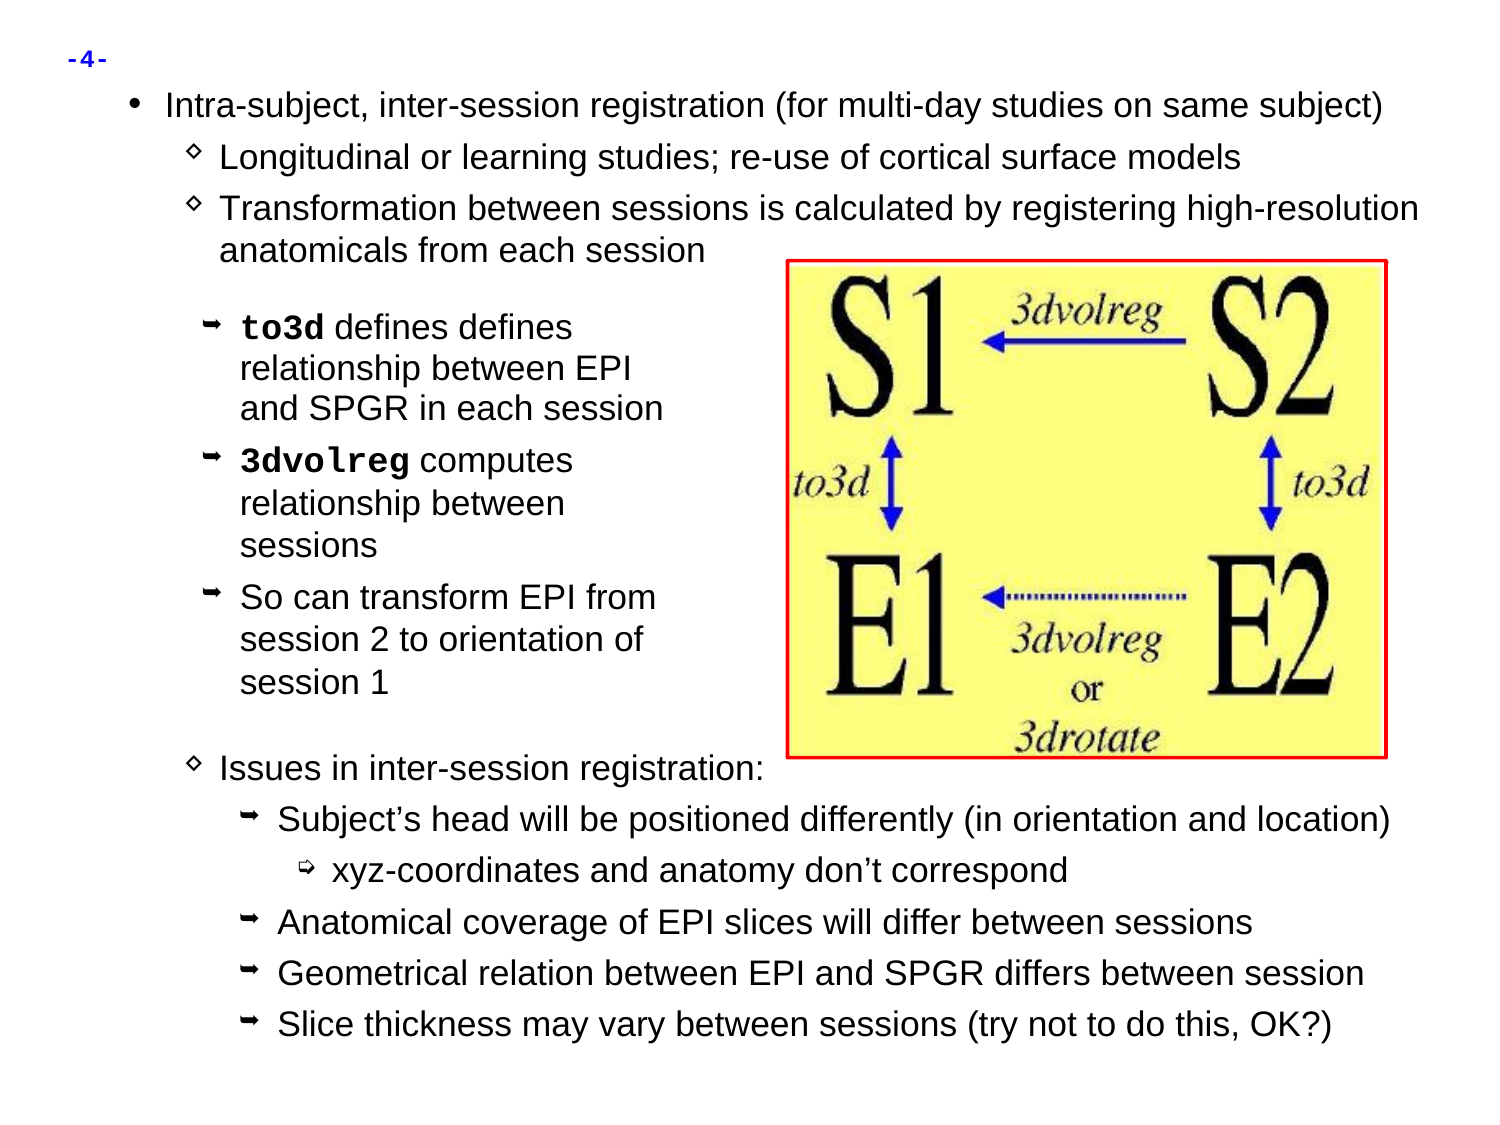

Intra-subject, inter-session registration (for multi-day studies on same subject)
Longitudinal or learning studies; re-use of cortical surface models
Transformation between sessions is calculated by registering high-resolution anatomicals from each session
to3d defines defines relationship between EPI and SPGR in each session
3dvolreg computes relationship between sessions
So can transform EPI from session 2 to orientation of session 1
Issues in inter-session registration:
Subject’s head will be positioned differently (in orientation and location)
xyz-coordinates and anatomy don’t correspond
Anatomical coverage of EPI slices will differ between sessions
Geometrical relation between EPI and SPGR differs between session
Slice thickness may vary between sessions (try not to do this, OK?)